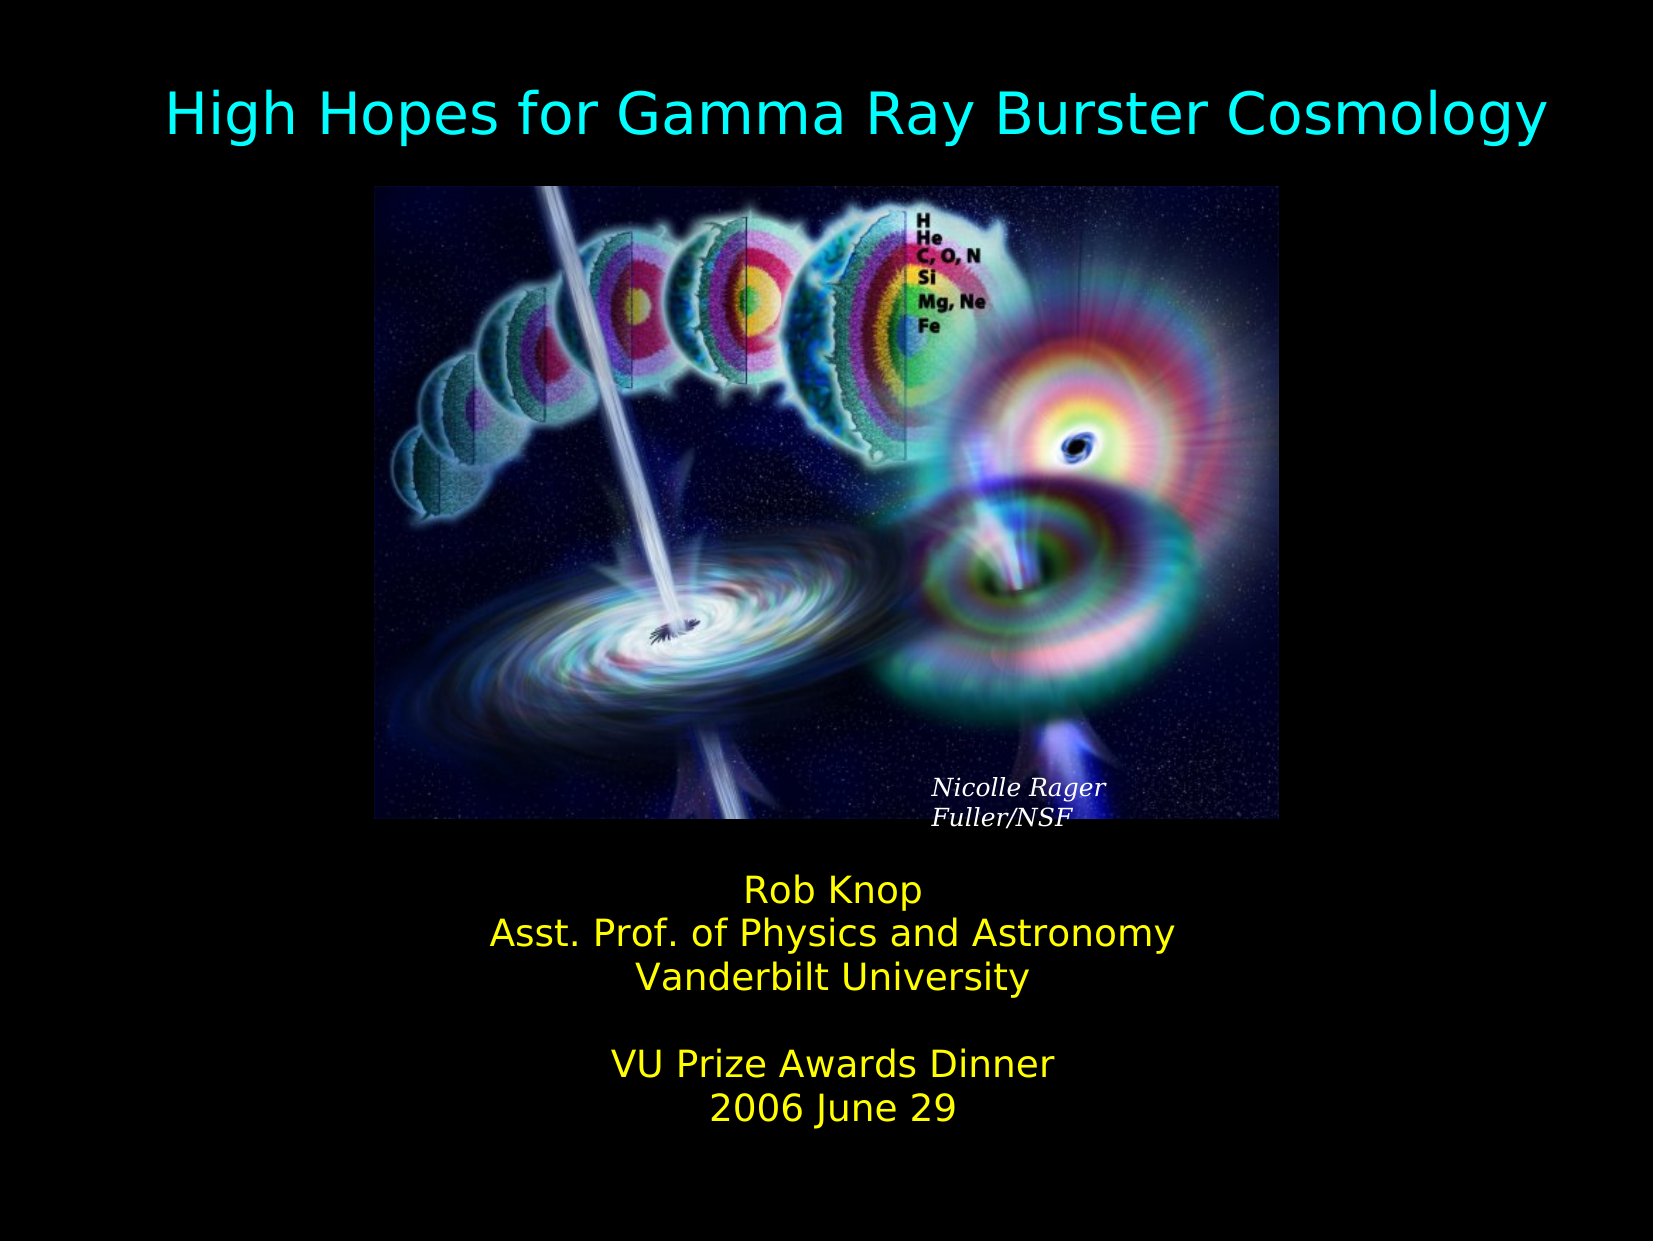

High Hopes for Gamma Ray Burster Cosmology
Nicolle Rager Fuller/NSF
Rob Knop
Asst. Prof. of Physics and Astronomy
Vanderbilt University
VU Prize Awards Dinner
2006 June 29